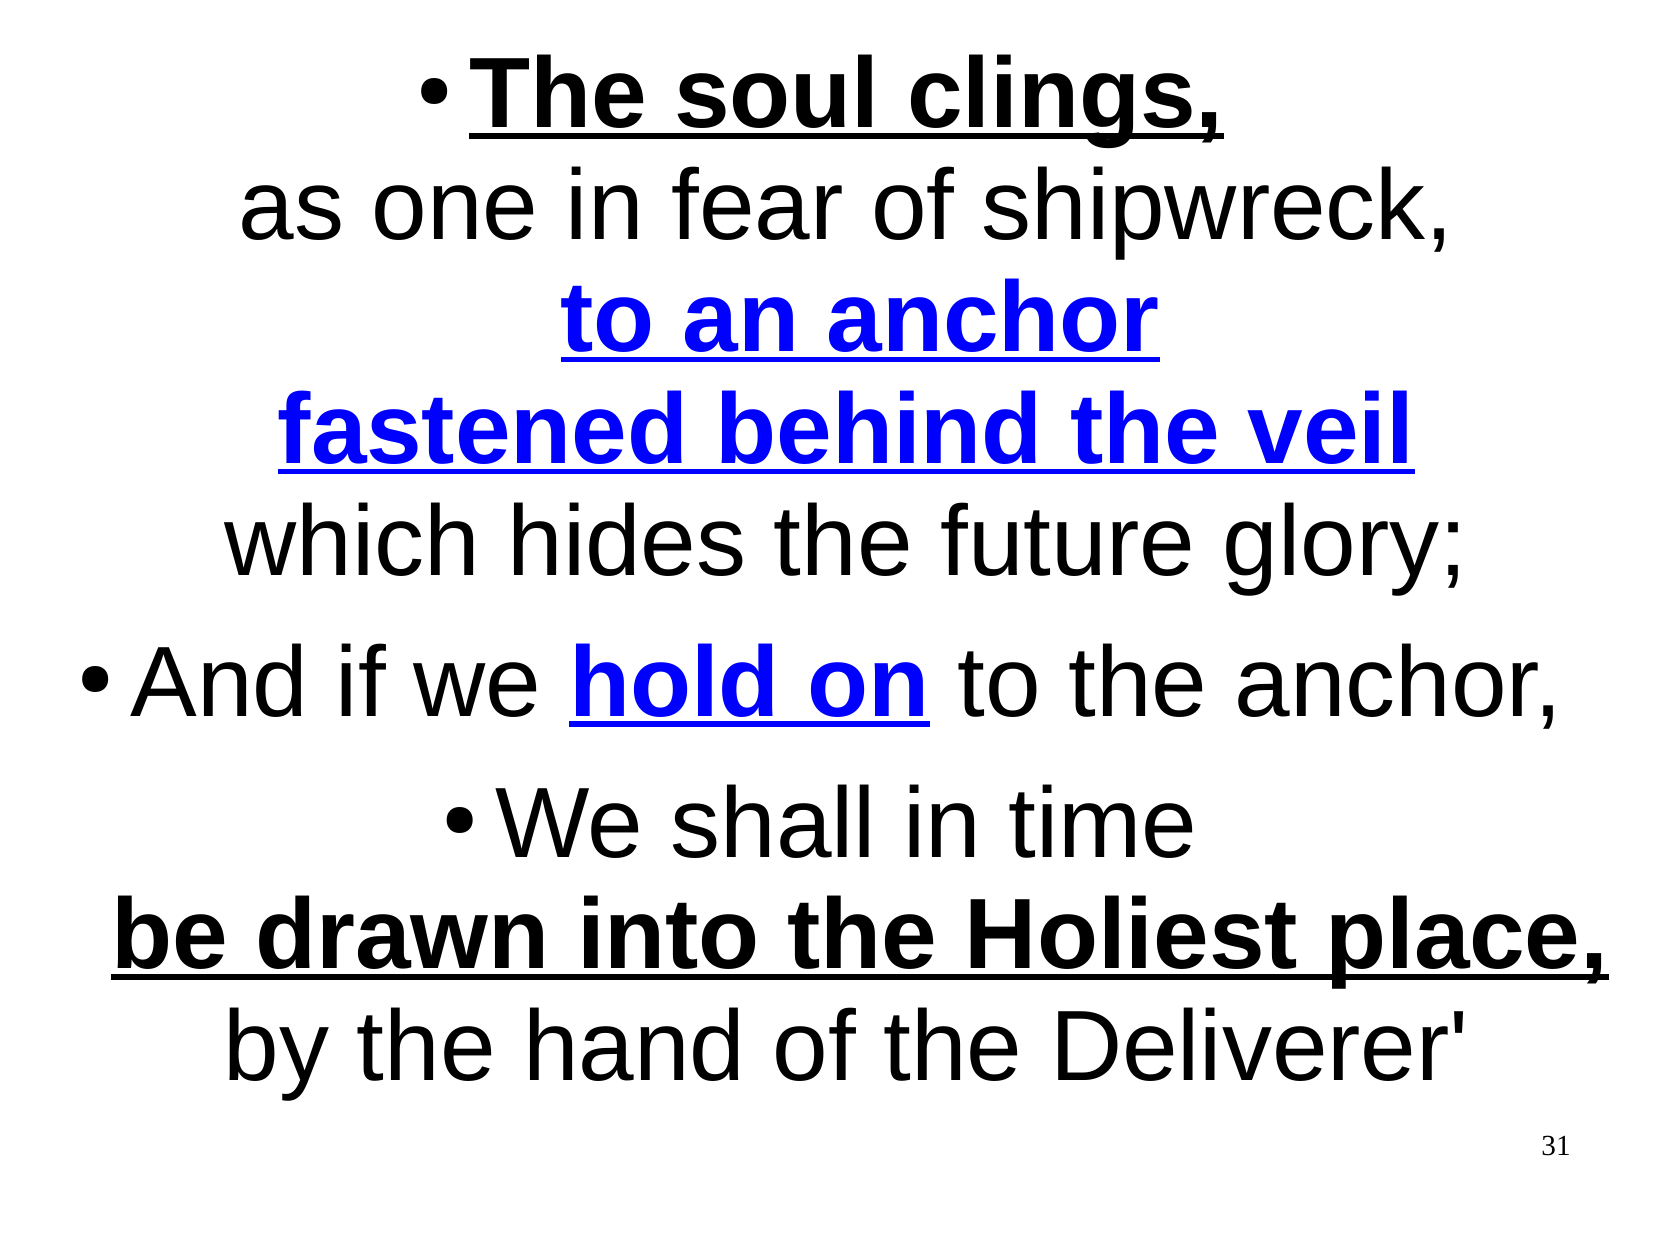

# The soul clings, as one in fear of shipwreck, to an anchor fastened behind the veil which hides the future glory;
And if we hold on to the anchor,
We shall in time
be drawn into the Holiest place, by the hand of the Deliverer'
31